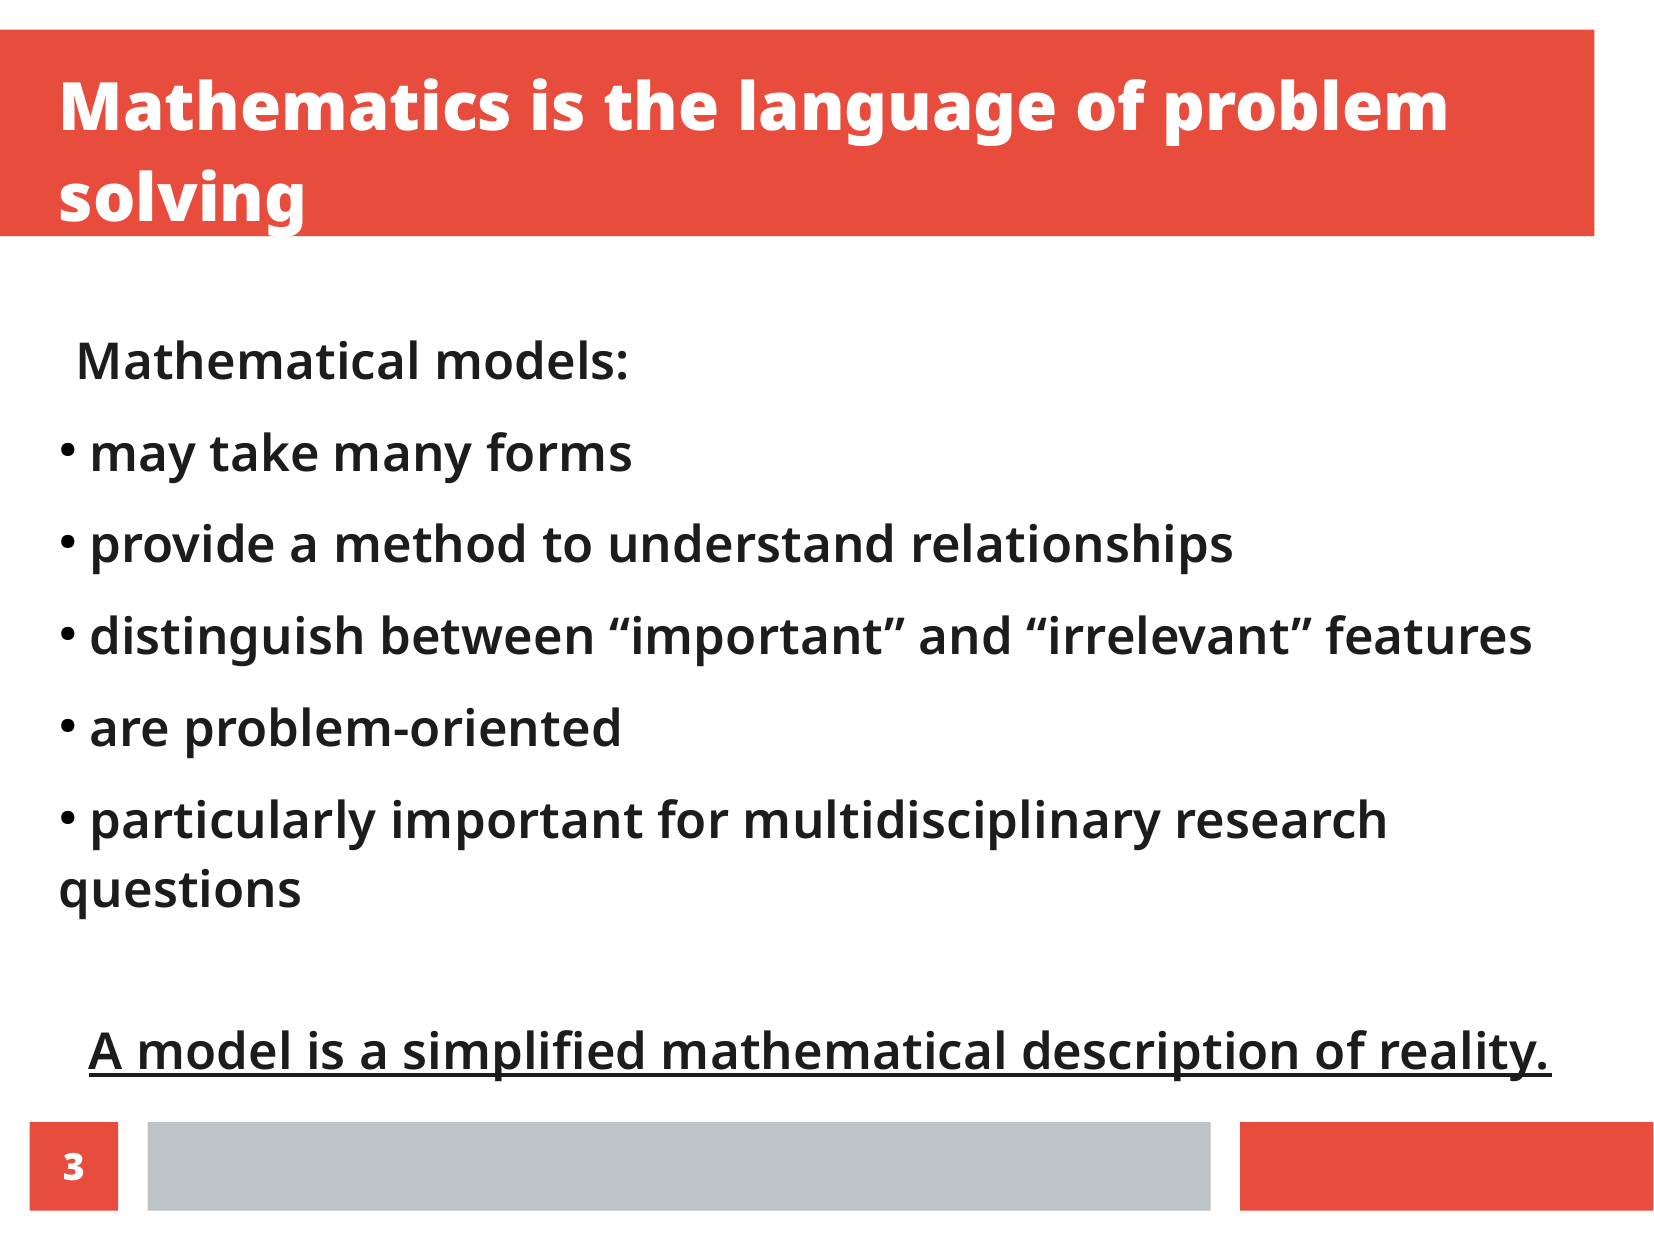

# Mathematics is the language of problem solving
Mathematical models:
 may take many forms
 provide a method to understand relationships
 distinguish between “important” and “irrelevant” features
 are problem-oriented
 particularly important for multidisciplinary research questions
A model is a simplified mathematical description of reality.
3